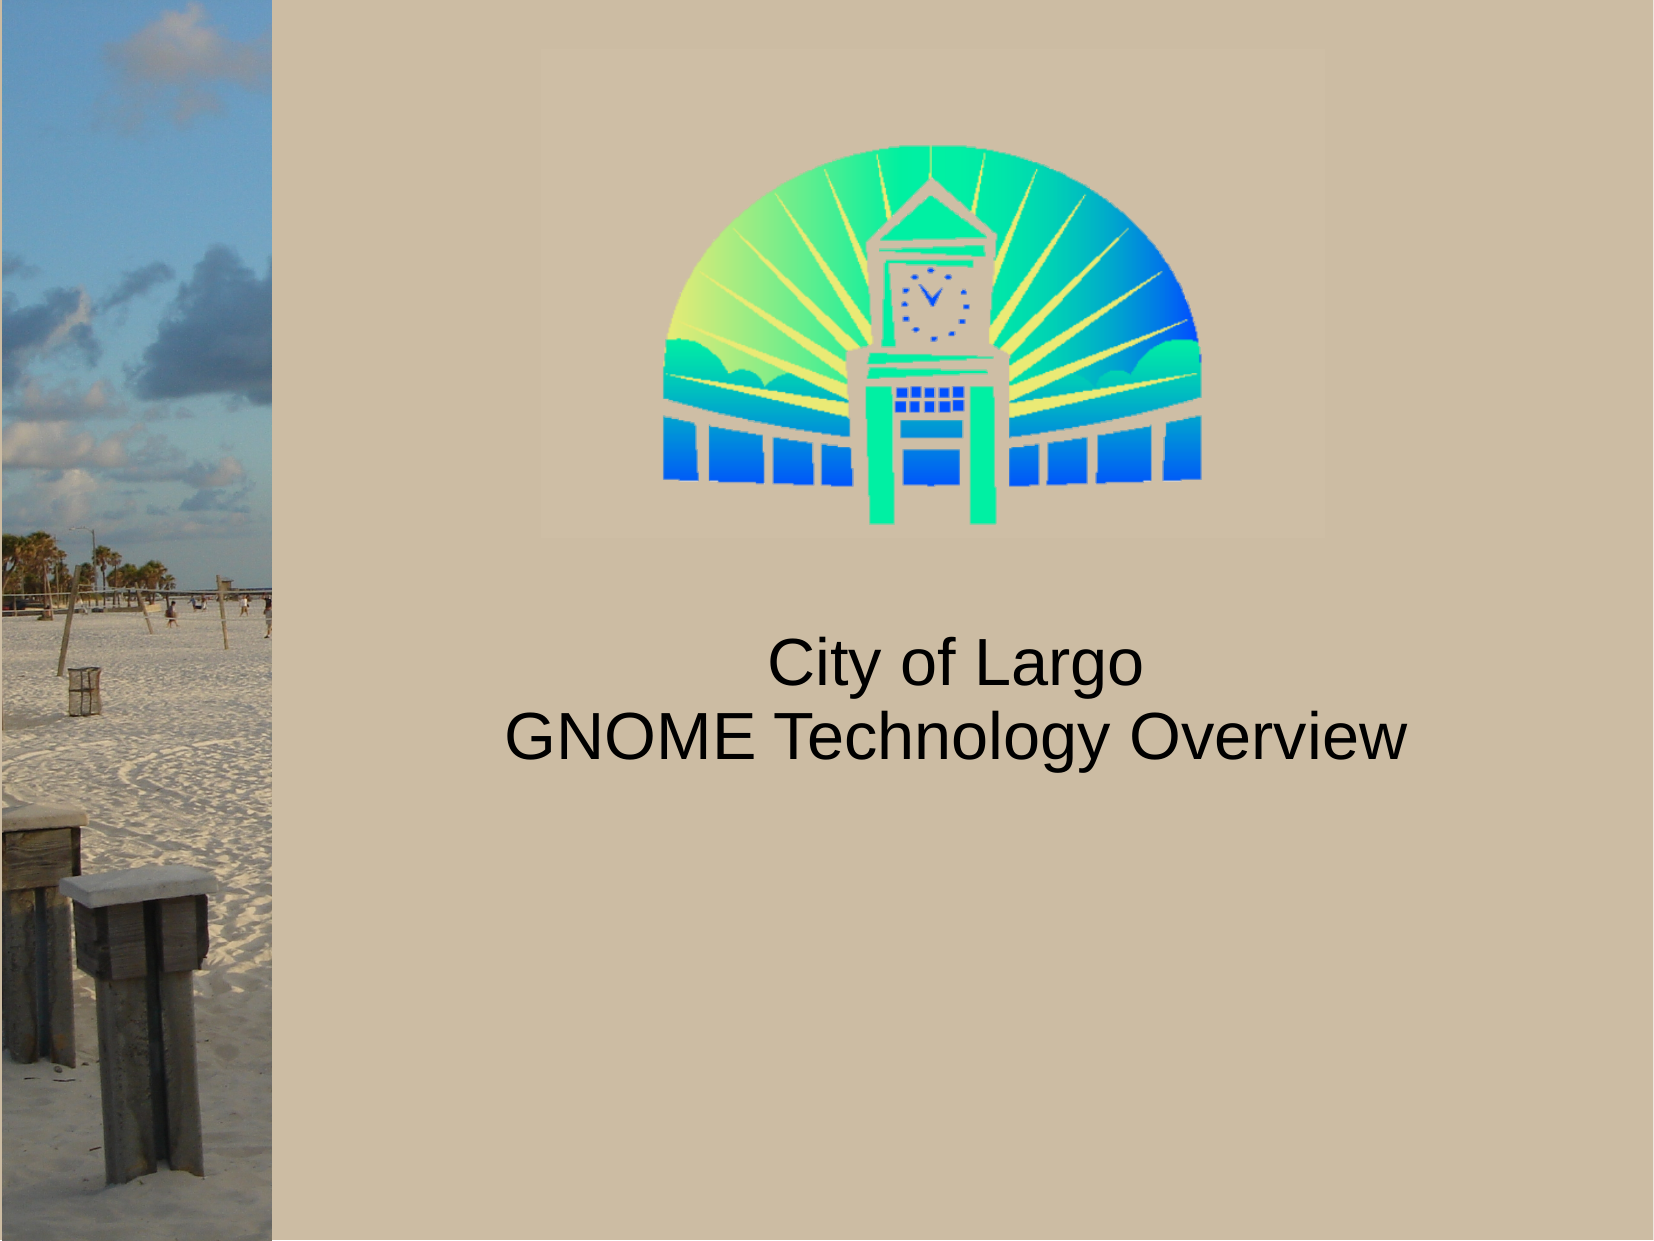

#
City of Largo
GNOME Technology Overview